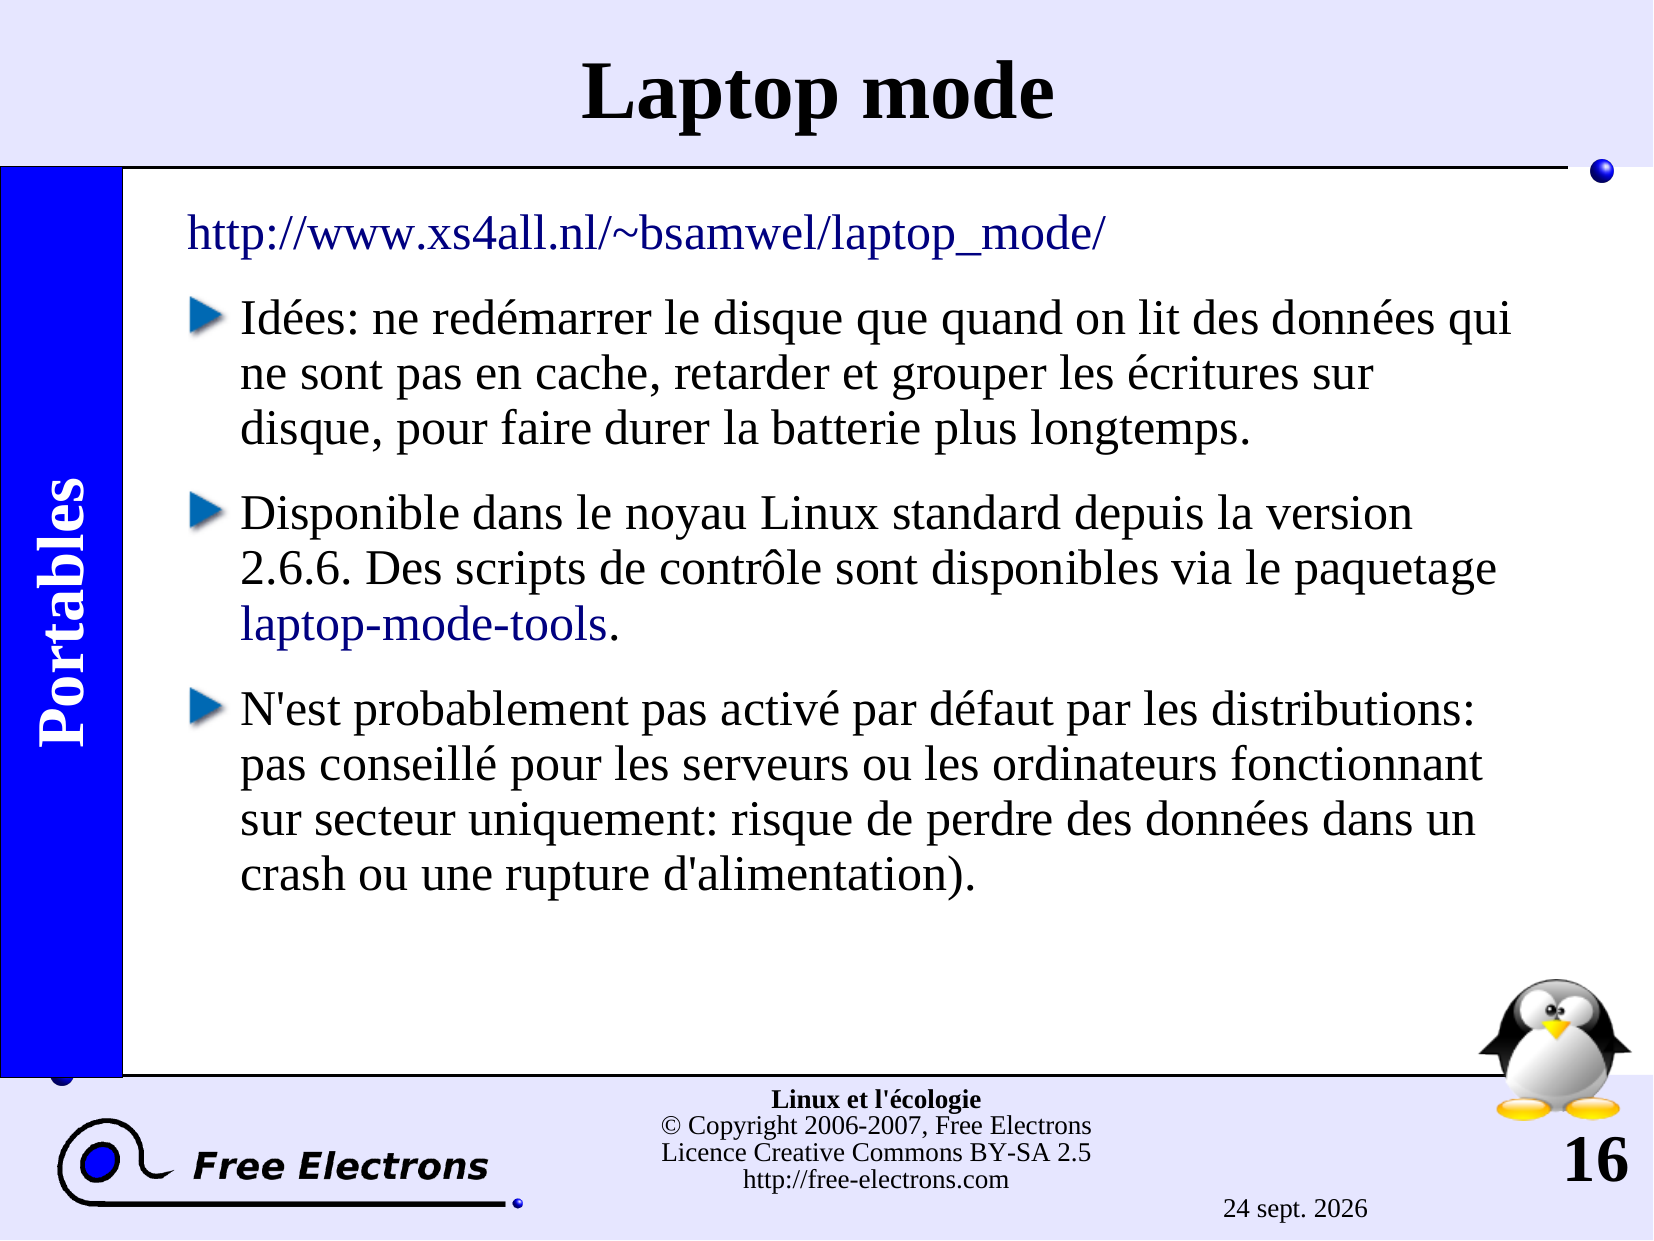

# Laptop mode
http://www.xs4all.nl/~bsamwel/laptop_mode/
Idées: ne redémarrer le disque que quand on lit des données qui ne sont pas en cache, retarder et grouper les écritures sur disque, pour faire durer la batterie plus longtemps.
Disponible dans le noyau Linux standard depuis la version 2.6.6. Des scripts de contrôle sont disponibles via le paquetage laptop-mode-tools.
N'est probablement pas activé par défaut par les distributions:
pas conseillé pour les serveurs ou les ordinateurs fonctionnant sur secteur uniquement: risque de perdre des données dans un crash ou une rupture d'alimentation).
 Portables